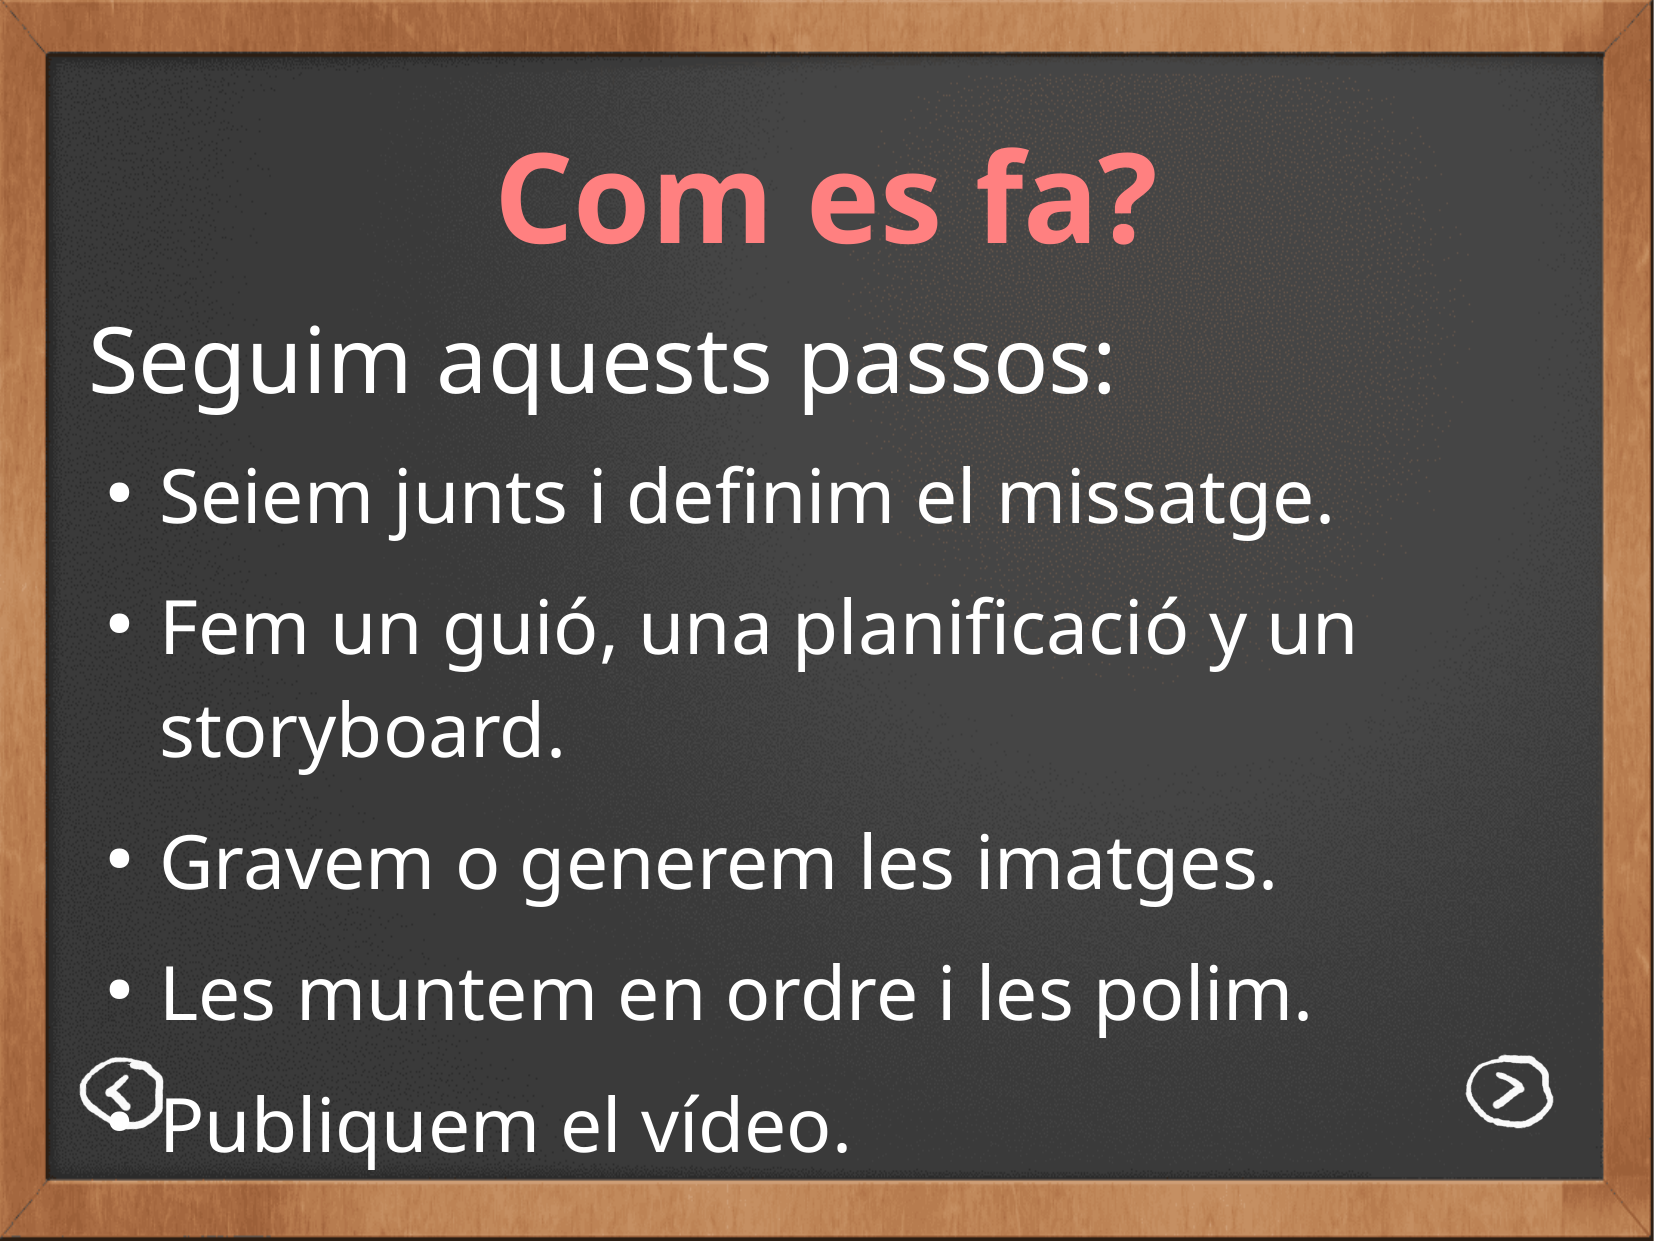

# Com es fa?
Seguim aquests passos:
Seiem junts i definim el missatge.
Fem un guió, una planificació y un storyboard.
Gravem o generem les imatges.
Les muntem en ordre i les polim.
Publiquem el vídeo.